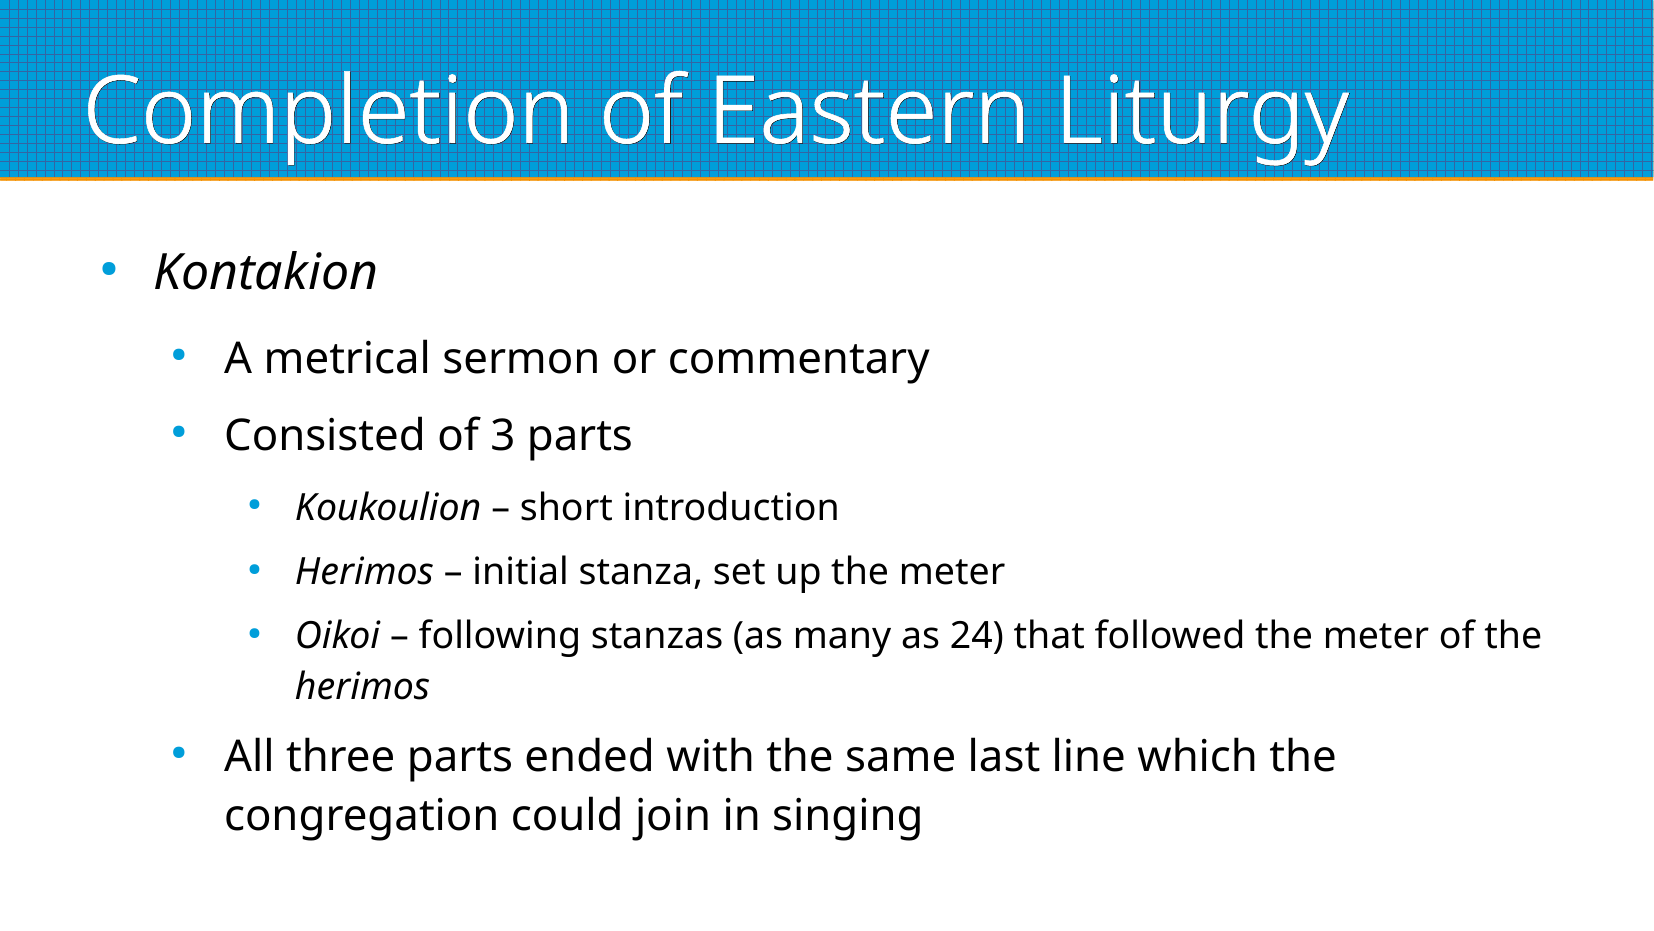

# Completion of Eastern Liturgy
Kontakion
A metrical sermon or commentary
Consisted of 3 parts
Koukoulion – short introduction
Herimos – initial stanza, set up the meter
Oikoi – following stanzas (as many as 24) that followed the meter of the herimos
All three parts ended with the same last line which the congregation could join in singing